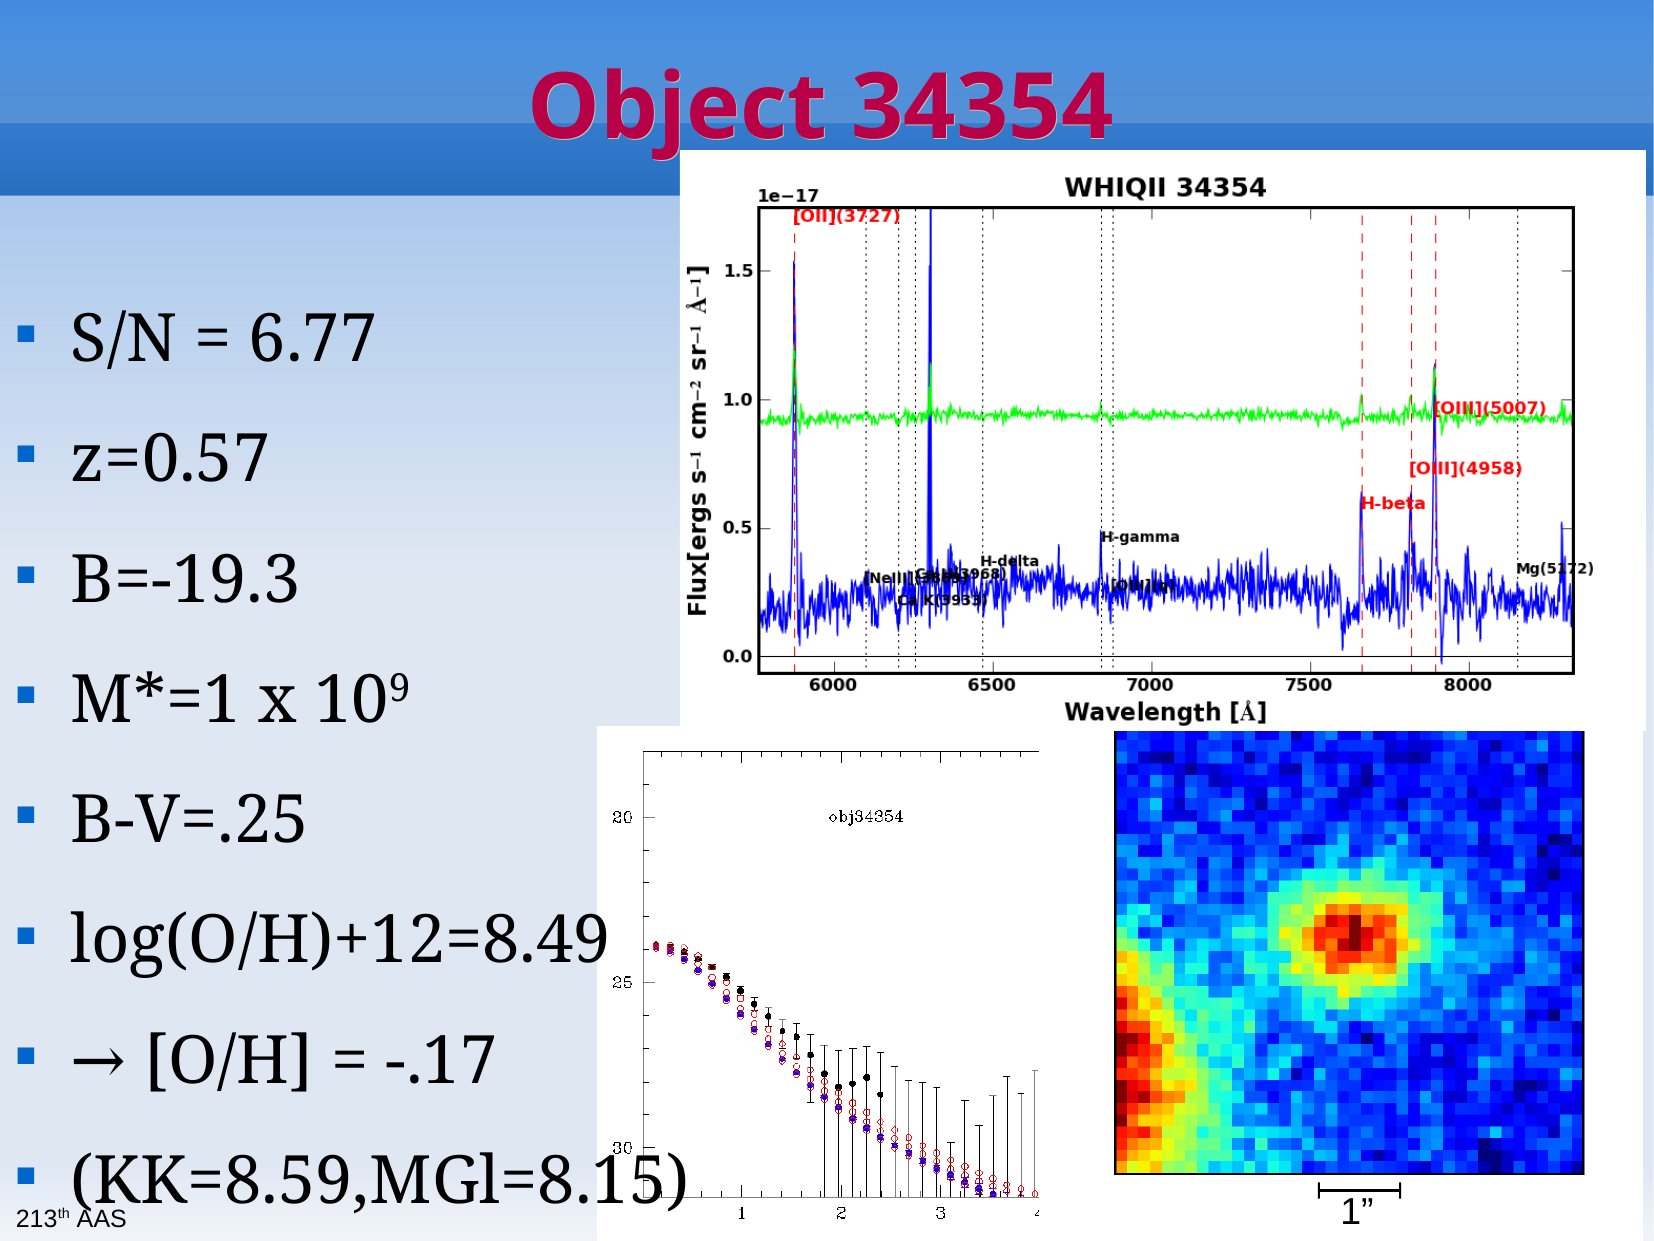

# Object 34354
S/N = 6.77
z=0.57
B=-19.3
M*=1 x 109
B-V=.25
log(O/H)+12=8.49
→ [O/H] = -.17
(KK=8.59,MGl=8.15)
1”